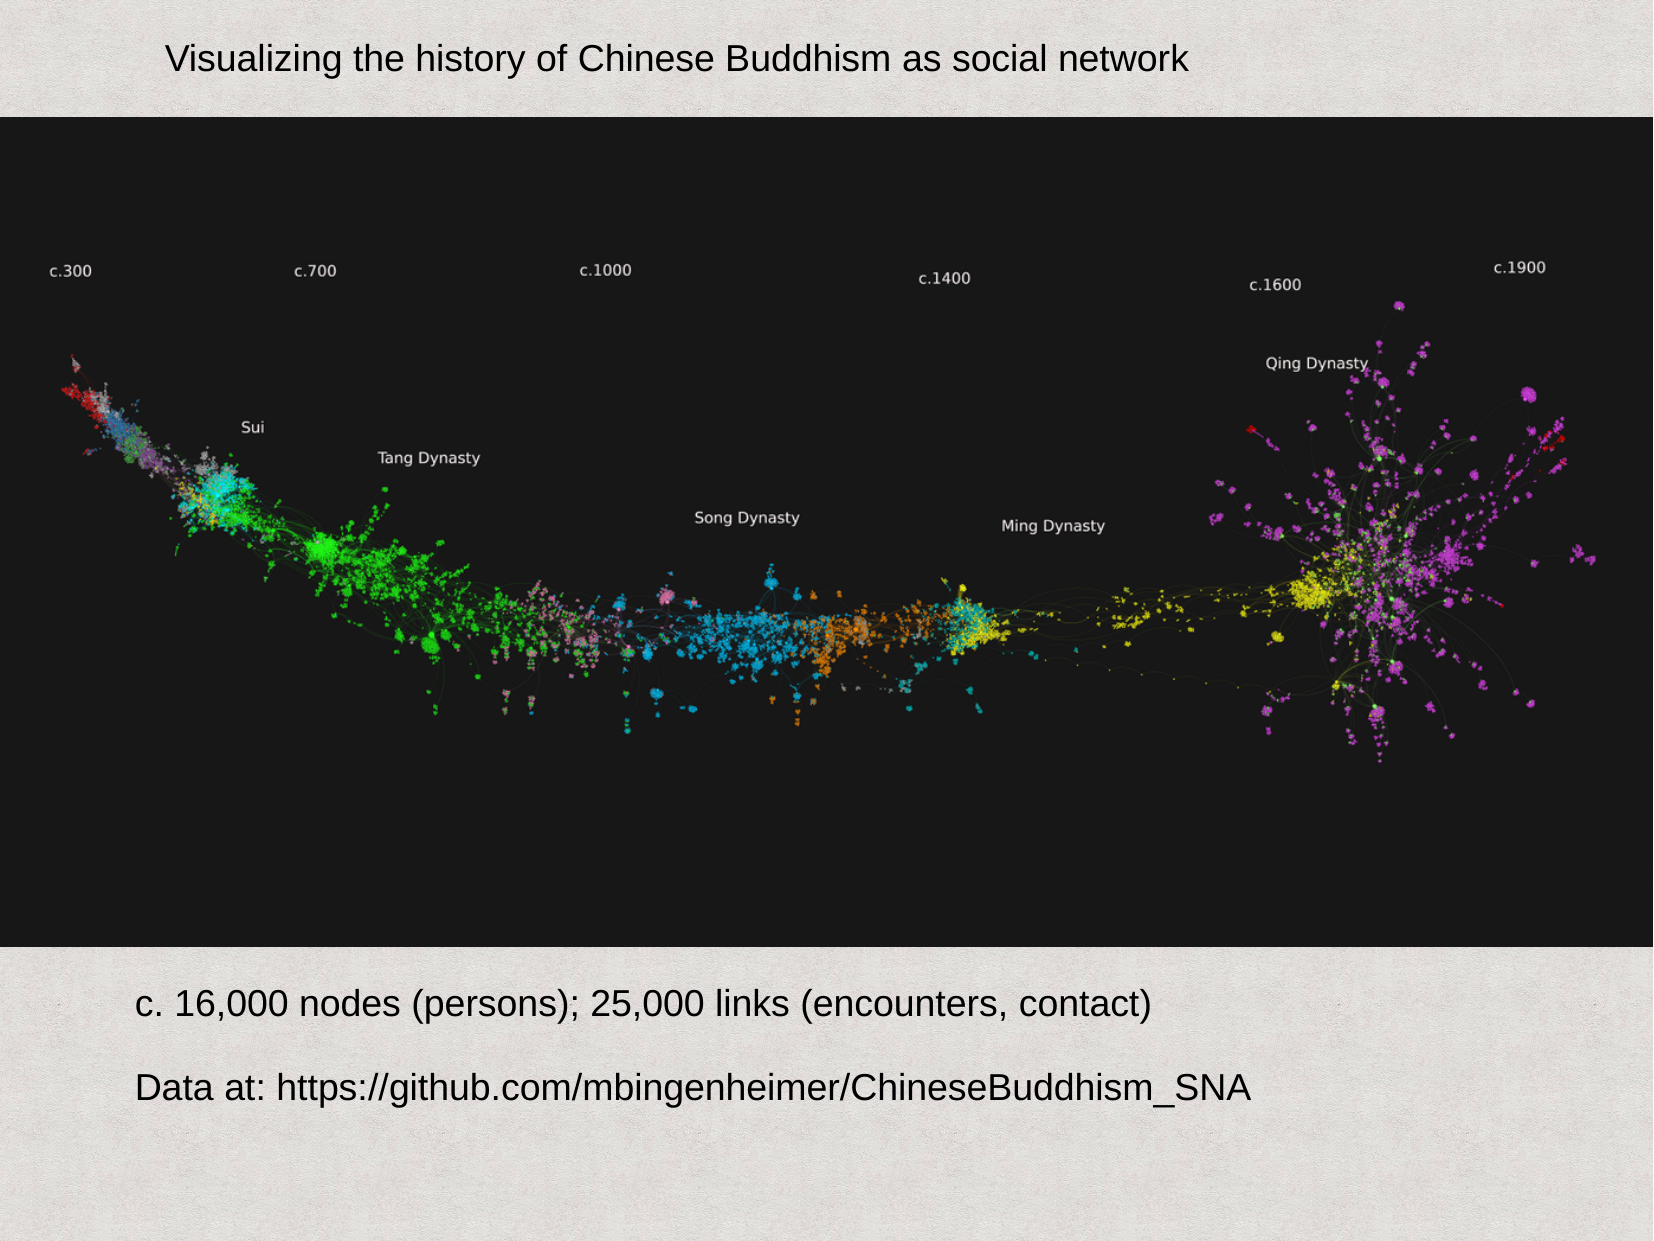

Visualizing the history of Chinese Buddhism as social network
c. 16,000 nodes (persons); 25,000 links (encounters, contact)
Data at: https://github.com/mbingenheimer/ChineseBuddhism_SNA